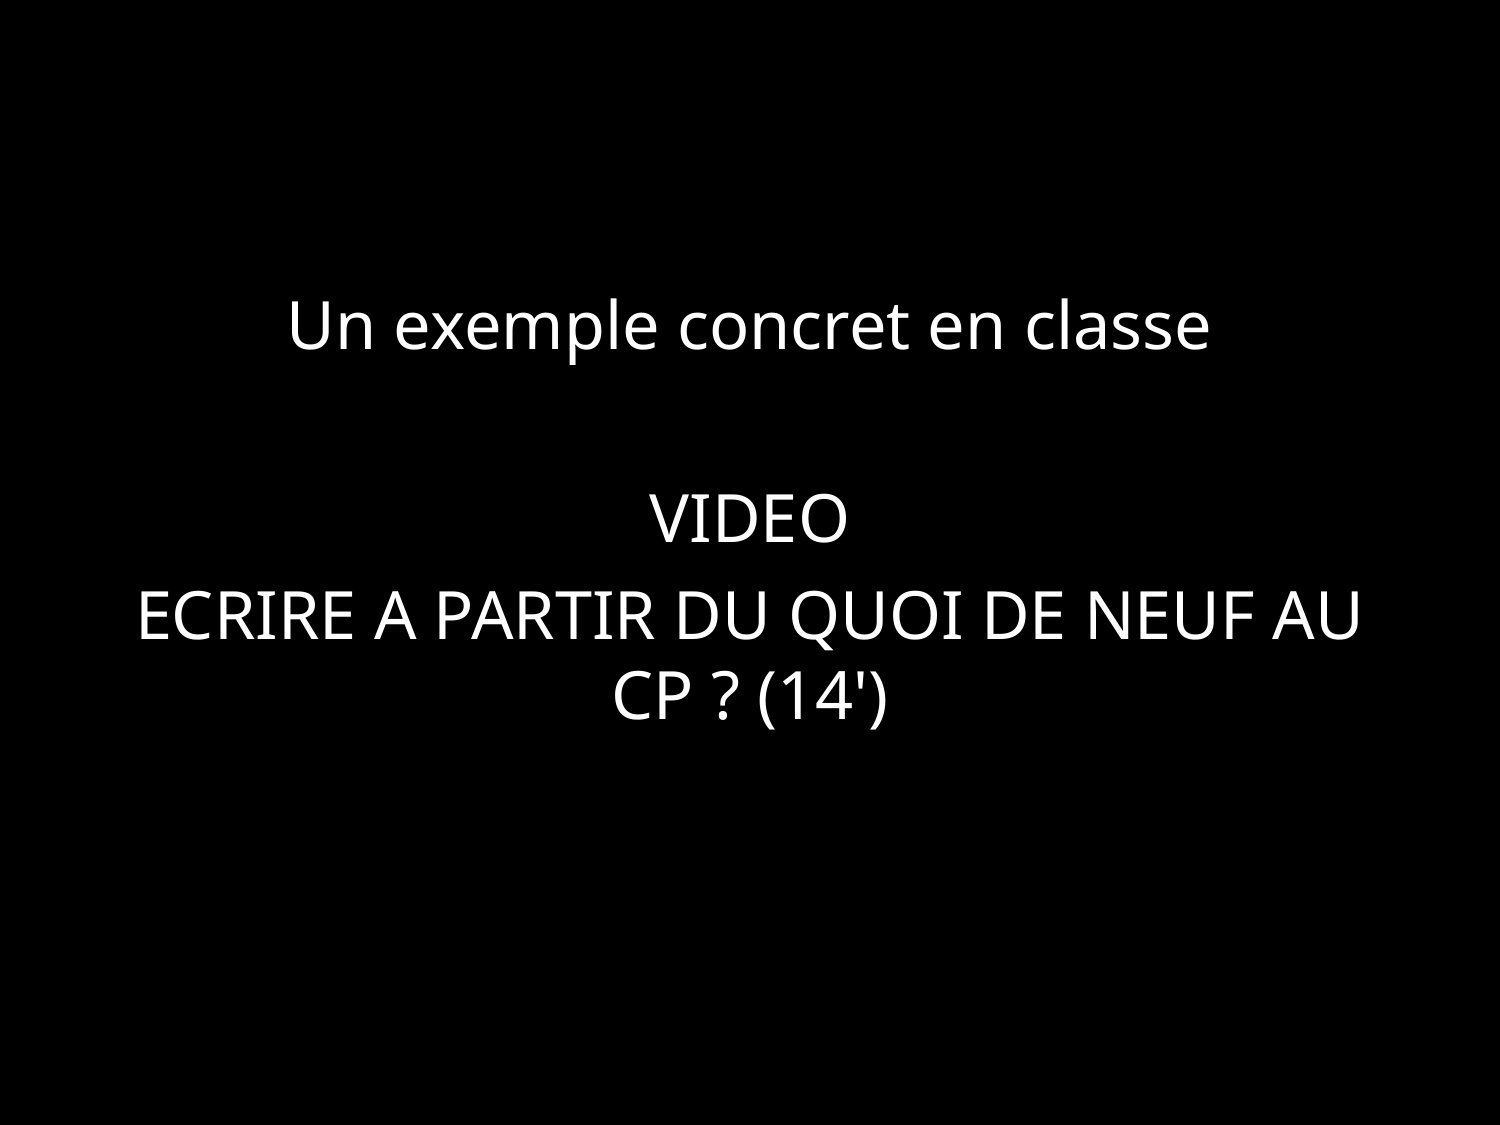

# Un exemple concret en classe
VIDEO
ECRIRE A PARTIR DU QUOI DE NEUF AU CP ? (14')